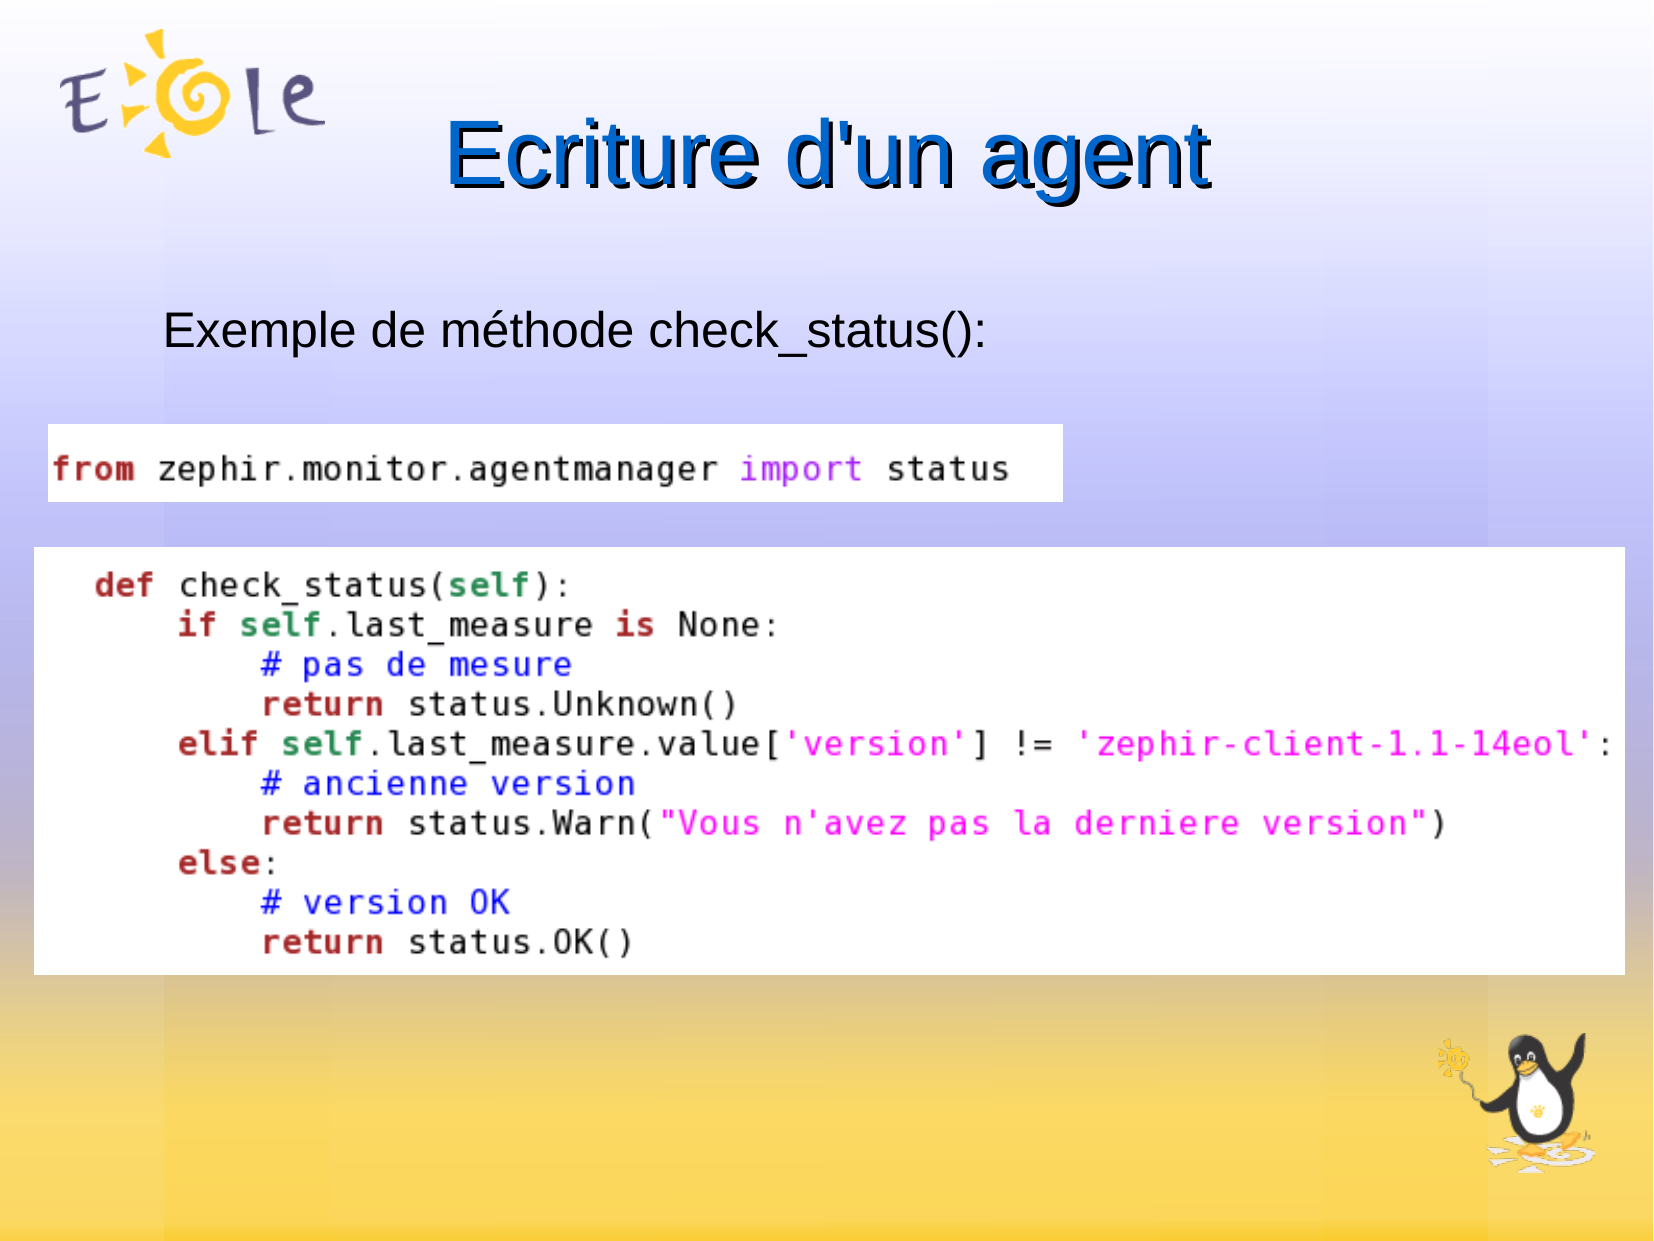

# Ecriture d'un agent
Exemple de méthode check_status():